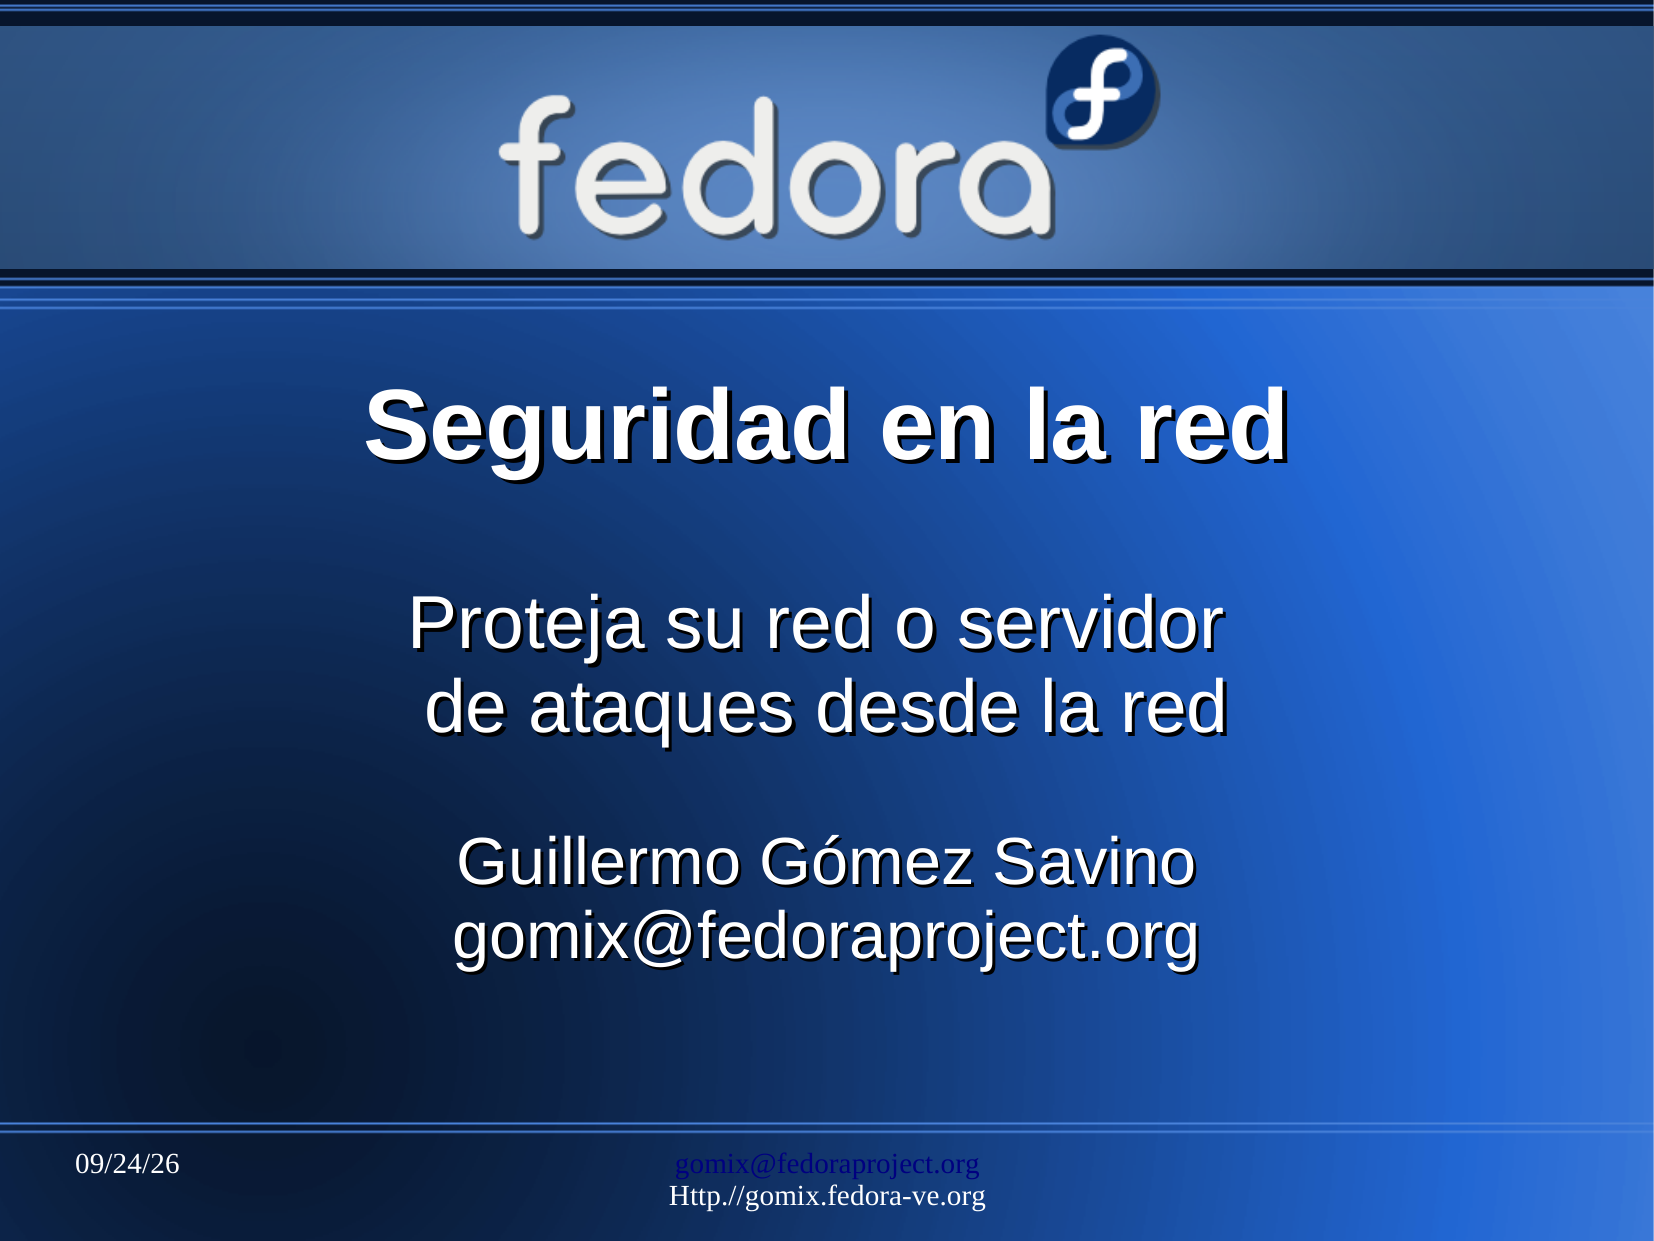

Seguridad en la red
# Proteja su red o servidor
de ataques desde la red
Guillermo Gómez Savino
gomix@fedoraproject.org